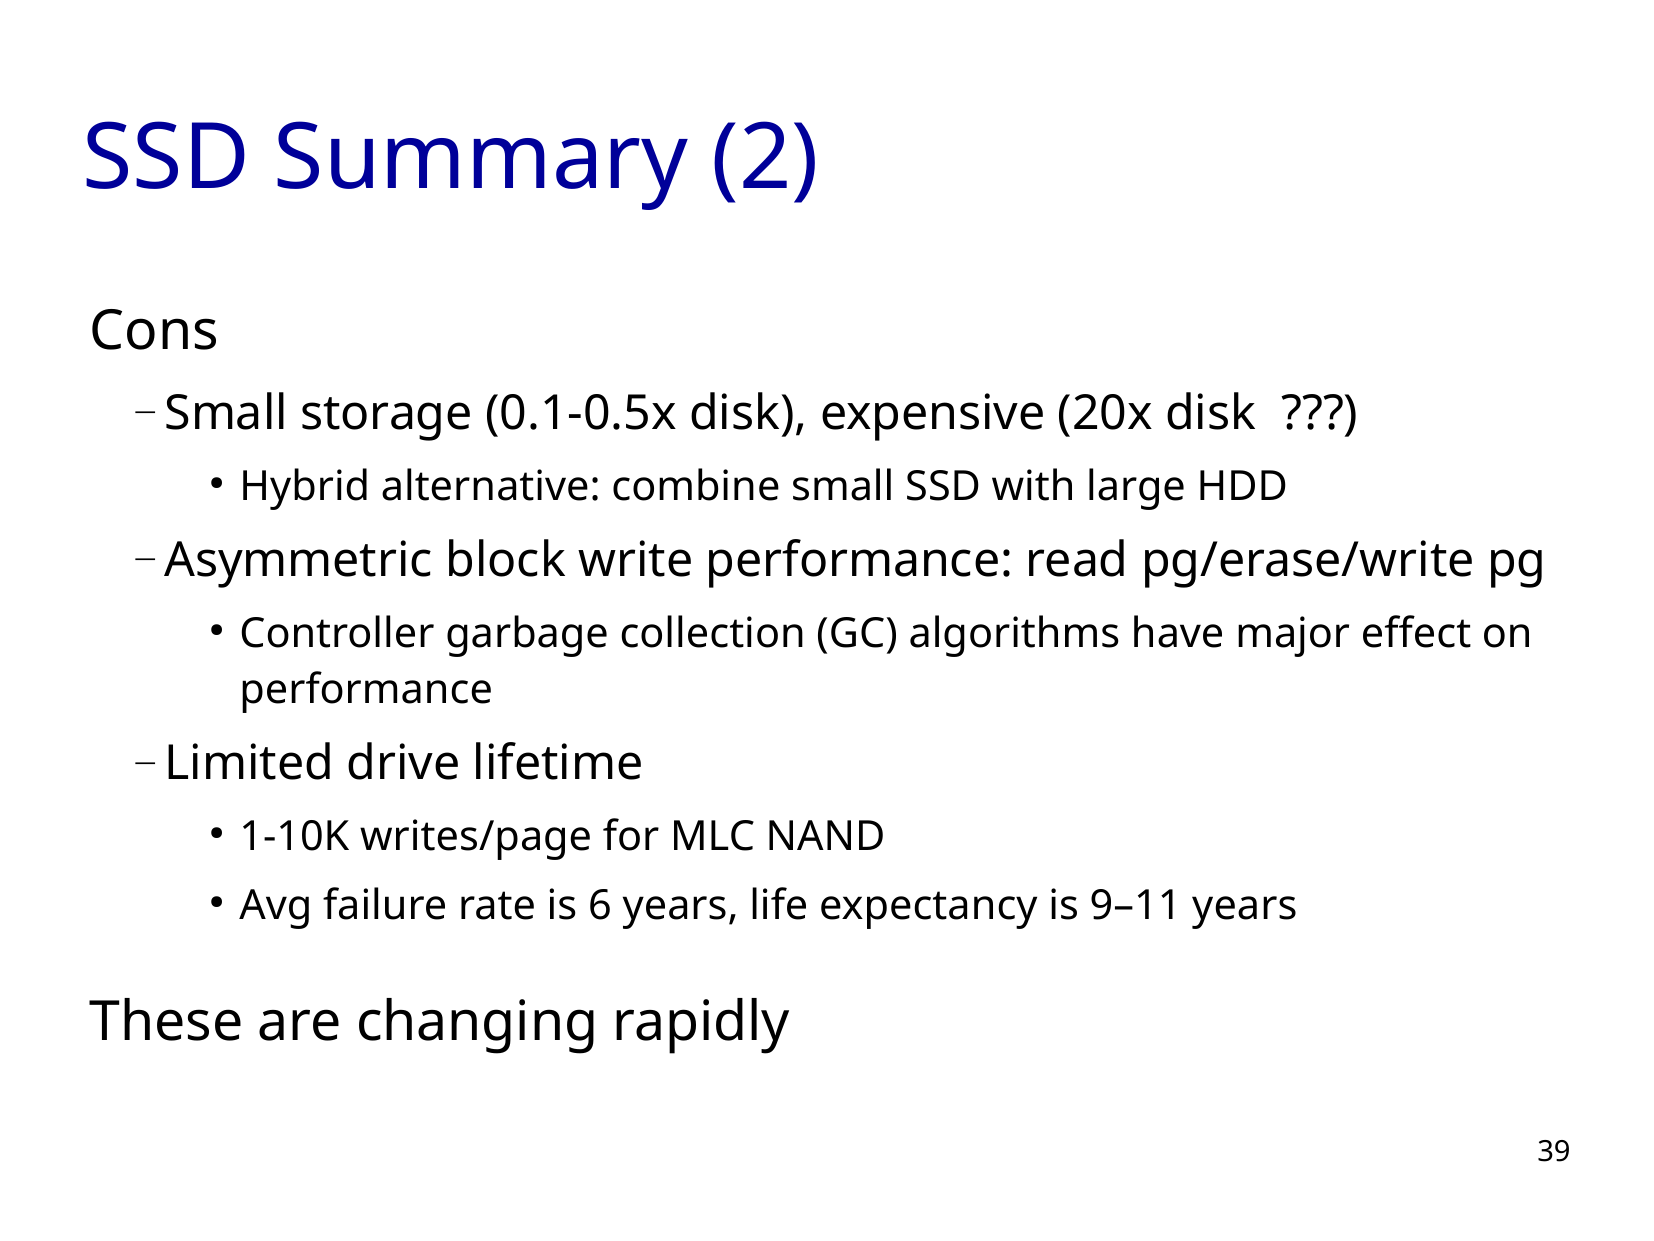

# SSD Summary (2)
Cons
Small storage (0.1-0.5x disk), expensive (20x disk ???)
Hybrid alternative: combine small SSD with large HDD
Asymmetric block write performance: read pg/erase/write pg
Controller garbage collection (GC) algorithms have major effect on performance
Limited drive lifetime
1-10K writes/page for MLC NAND
Avg failure rate is 6 years, life expectancy is 9–11 years
These are changing rapidly
39